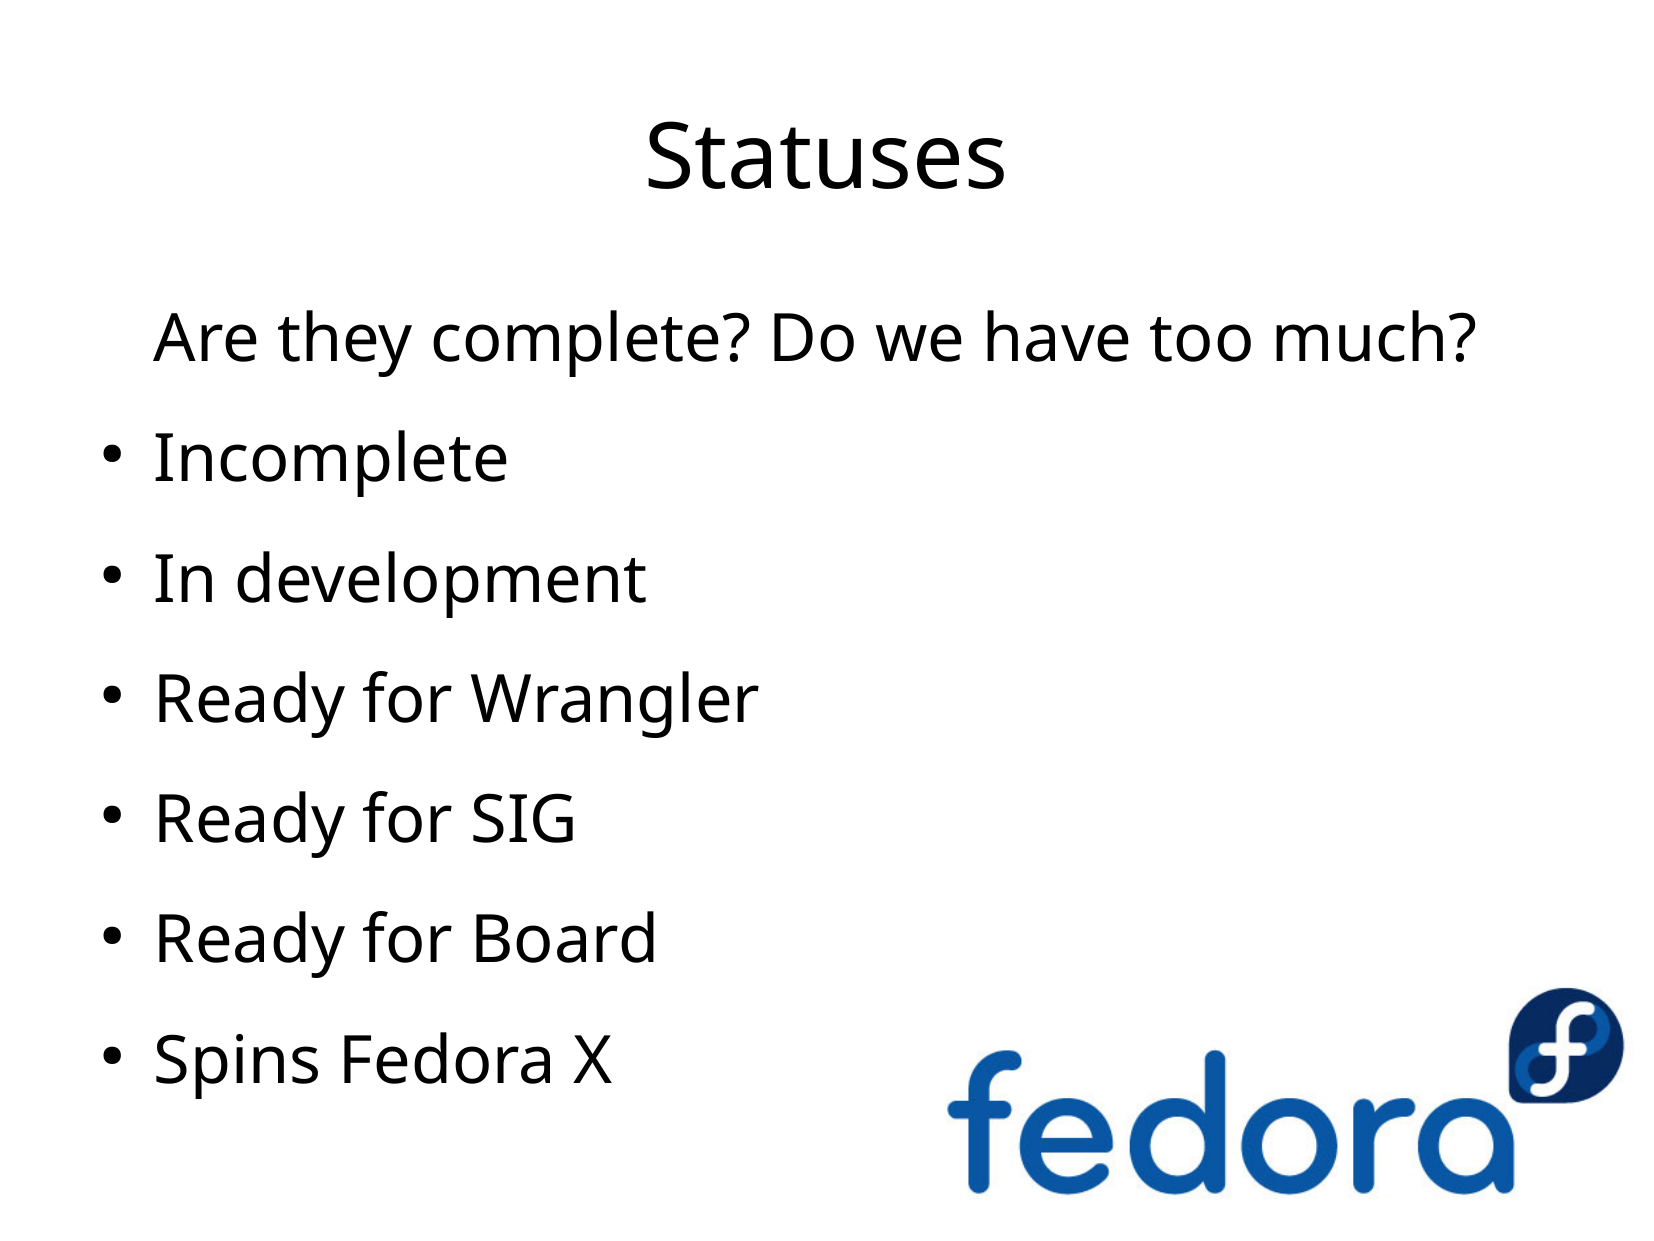

# Statuses
Are they complete? Do we have too much?
Incomplete
In development
Ready for Wrangler
Ready for SIG
Ready for Board
Spins Fedora X